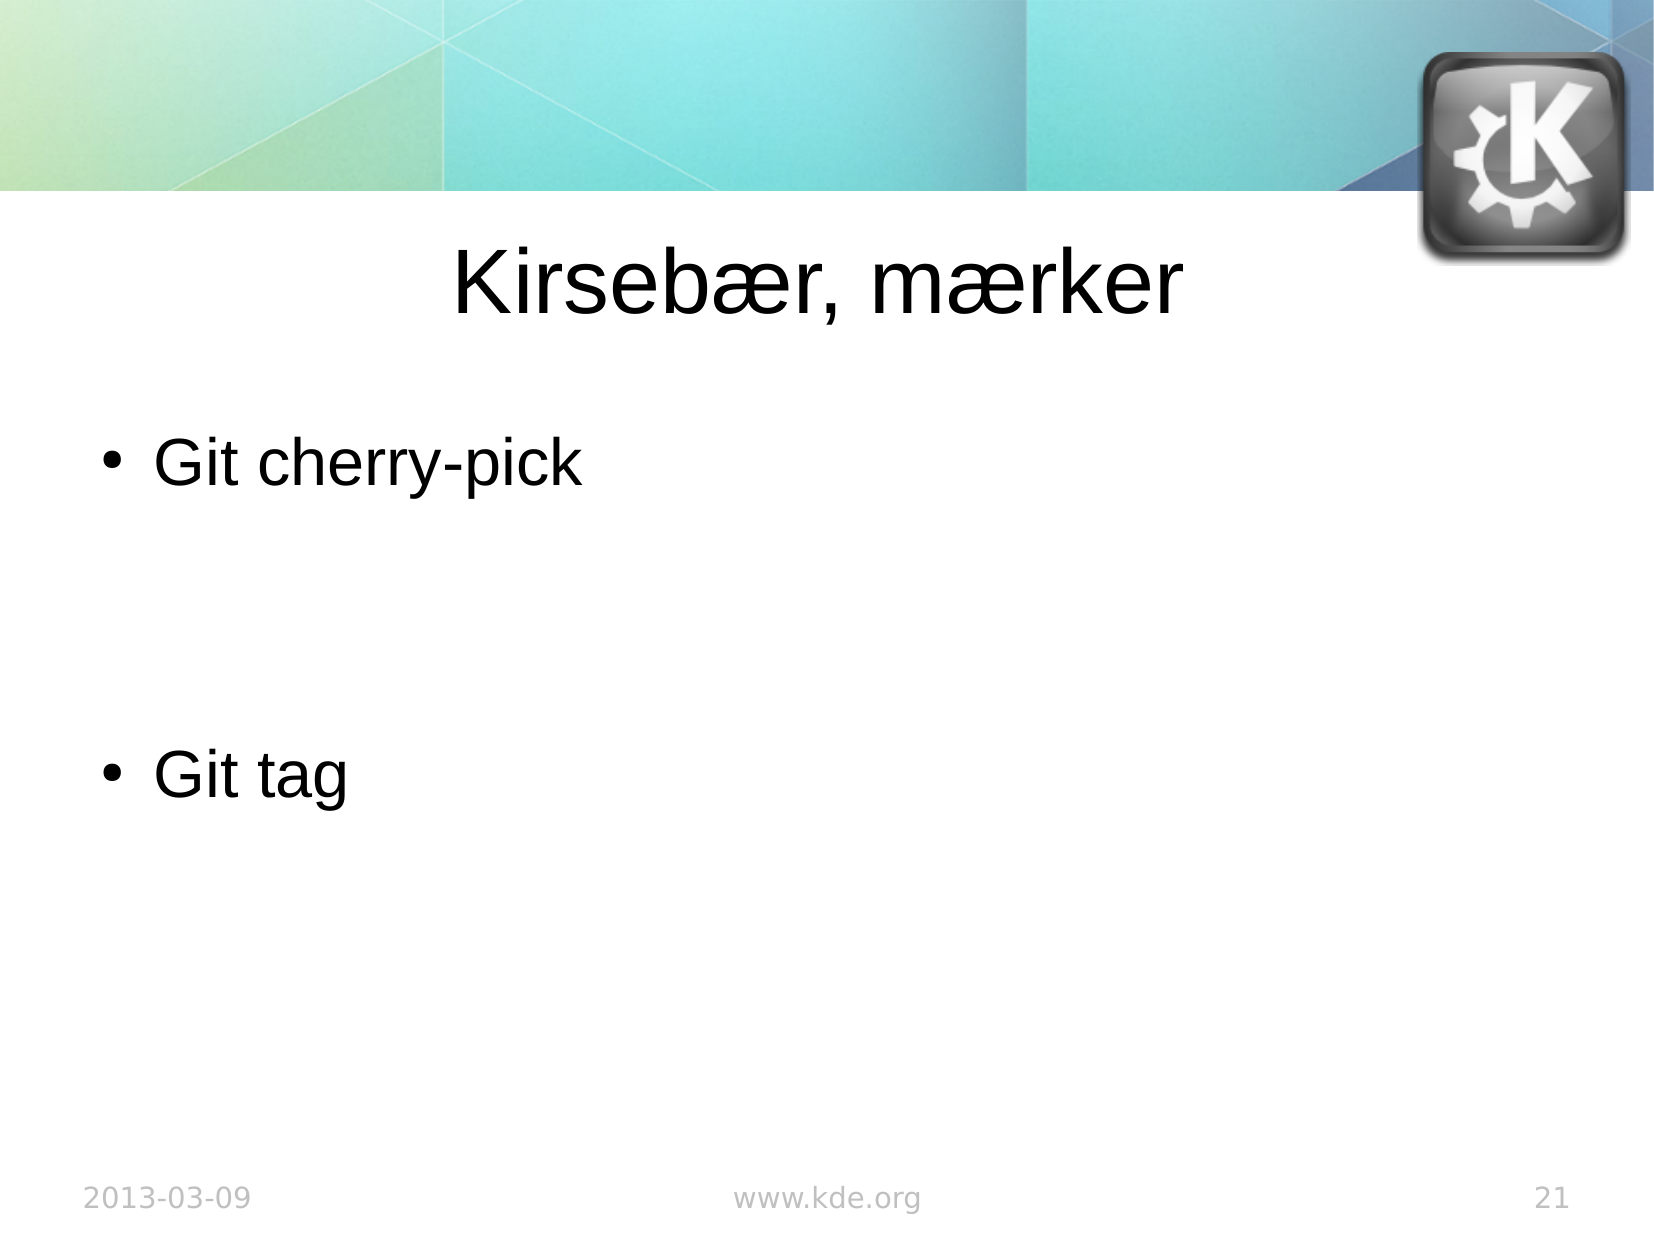

# Kirsebær, mærker
Git cherry-pick
Git tag
2013-03-09
www.kde.org
21